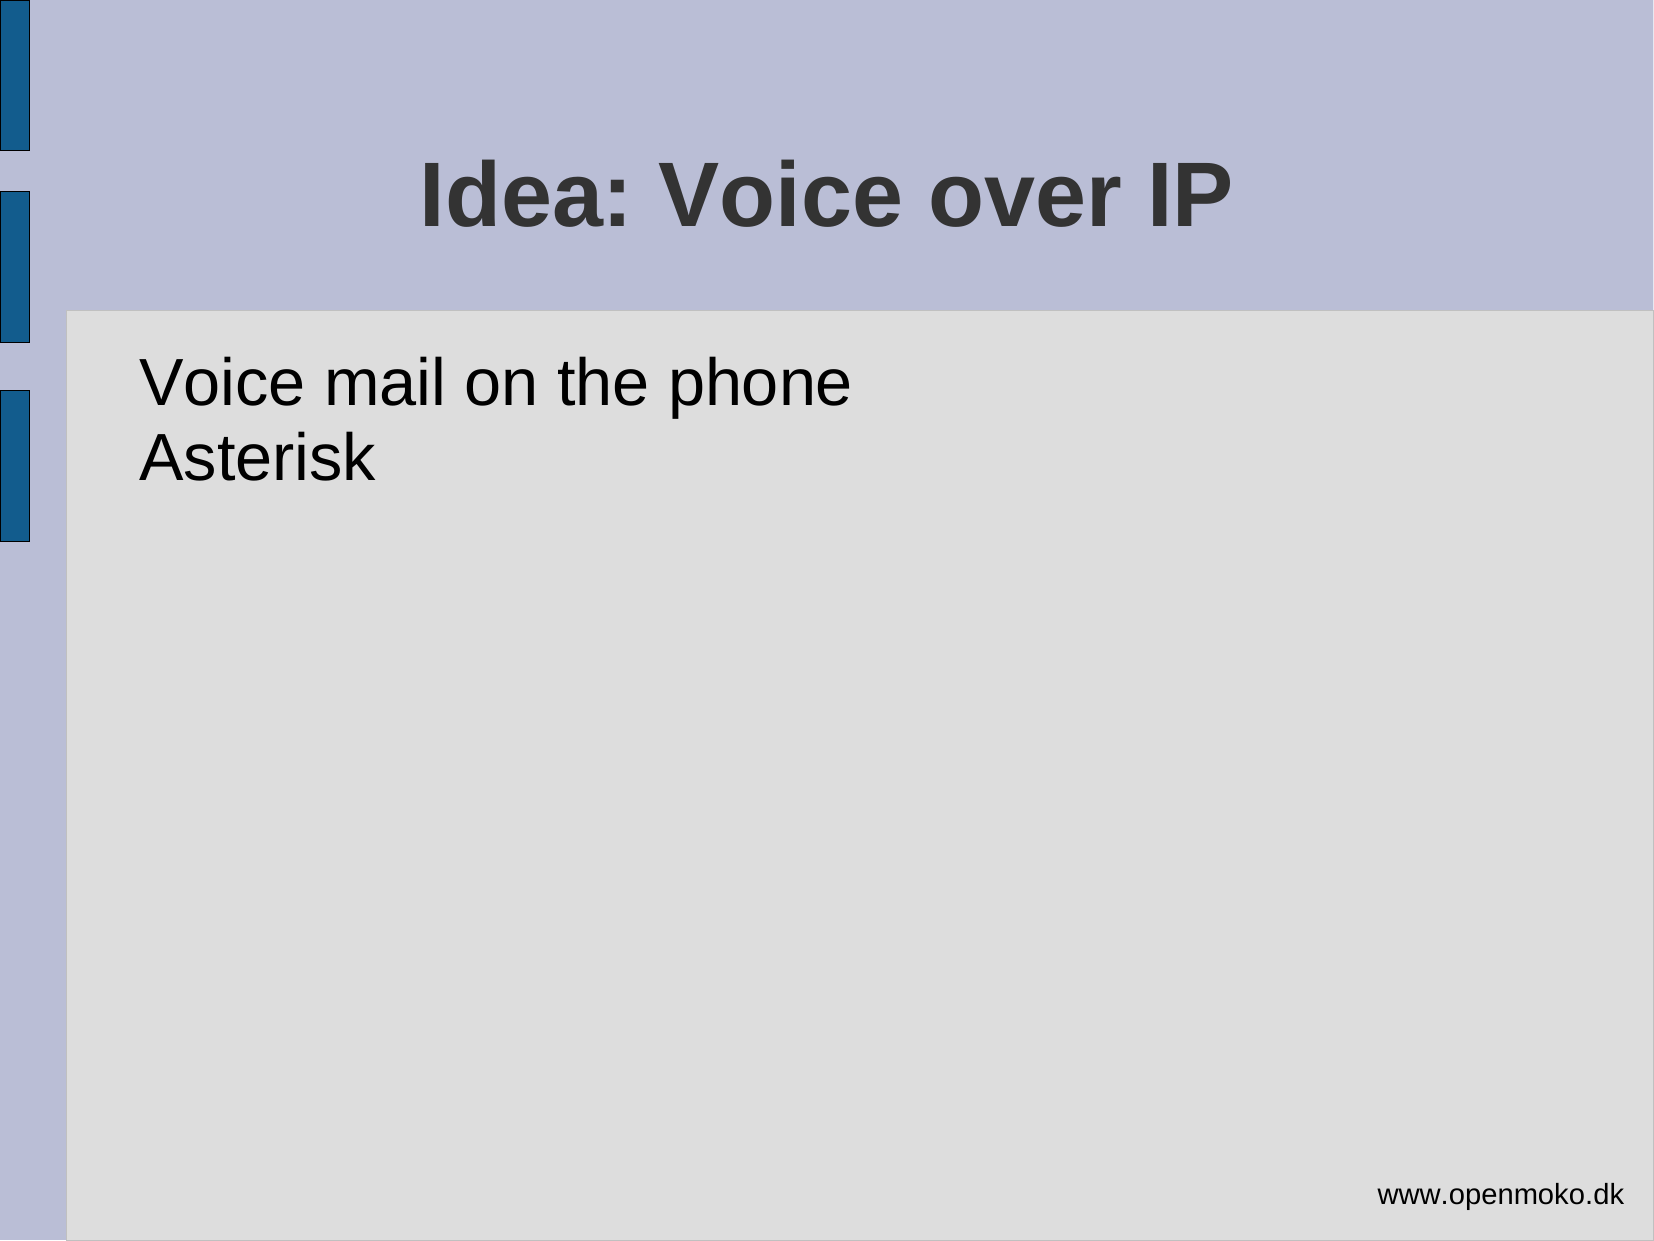

# Idea: Voice over IP
Voice mail on the phone
Asterisk